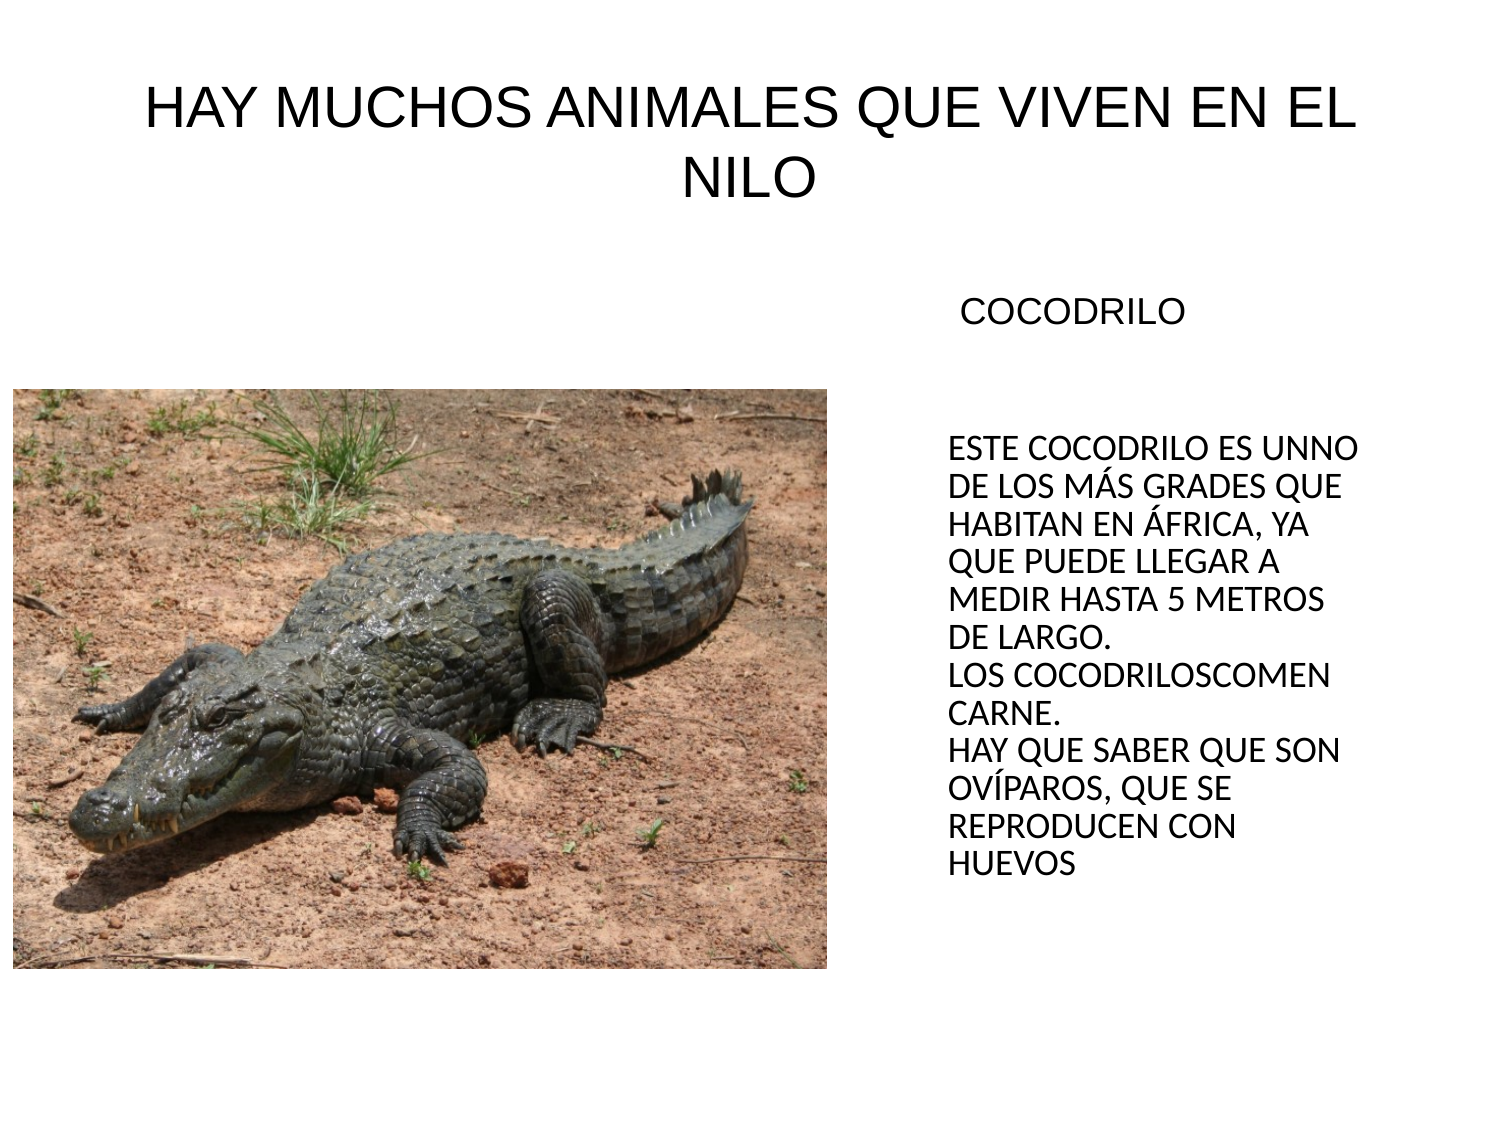

# HAY MUCHOS ANIMALES QUE VIVEN EN EL NILO
COCODRILO
ESTE COCODRILO ES UNNO DE LOS MÁS GRADES QUE HABITAN EN ÁFRICA, YA QUE PUEDE LLEGAR A MEDIR HASTA 5 METROS DE LARGO.
LOS COCODRILOSCOMEN CARNE.
HAY QUE SABER QUE SON OVÍPAROS, QUE SE REPRODUCEN CON HUEVOS